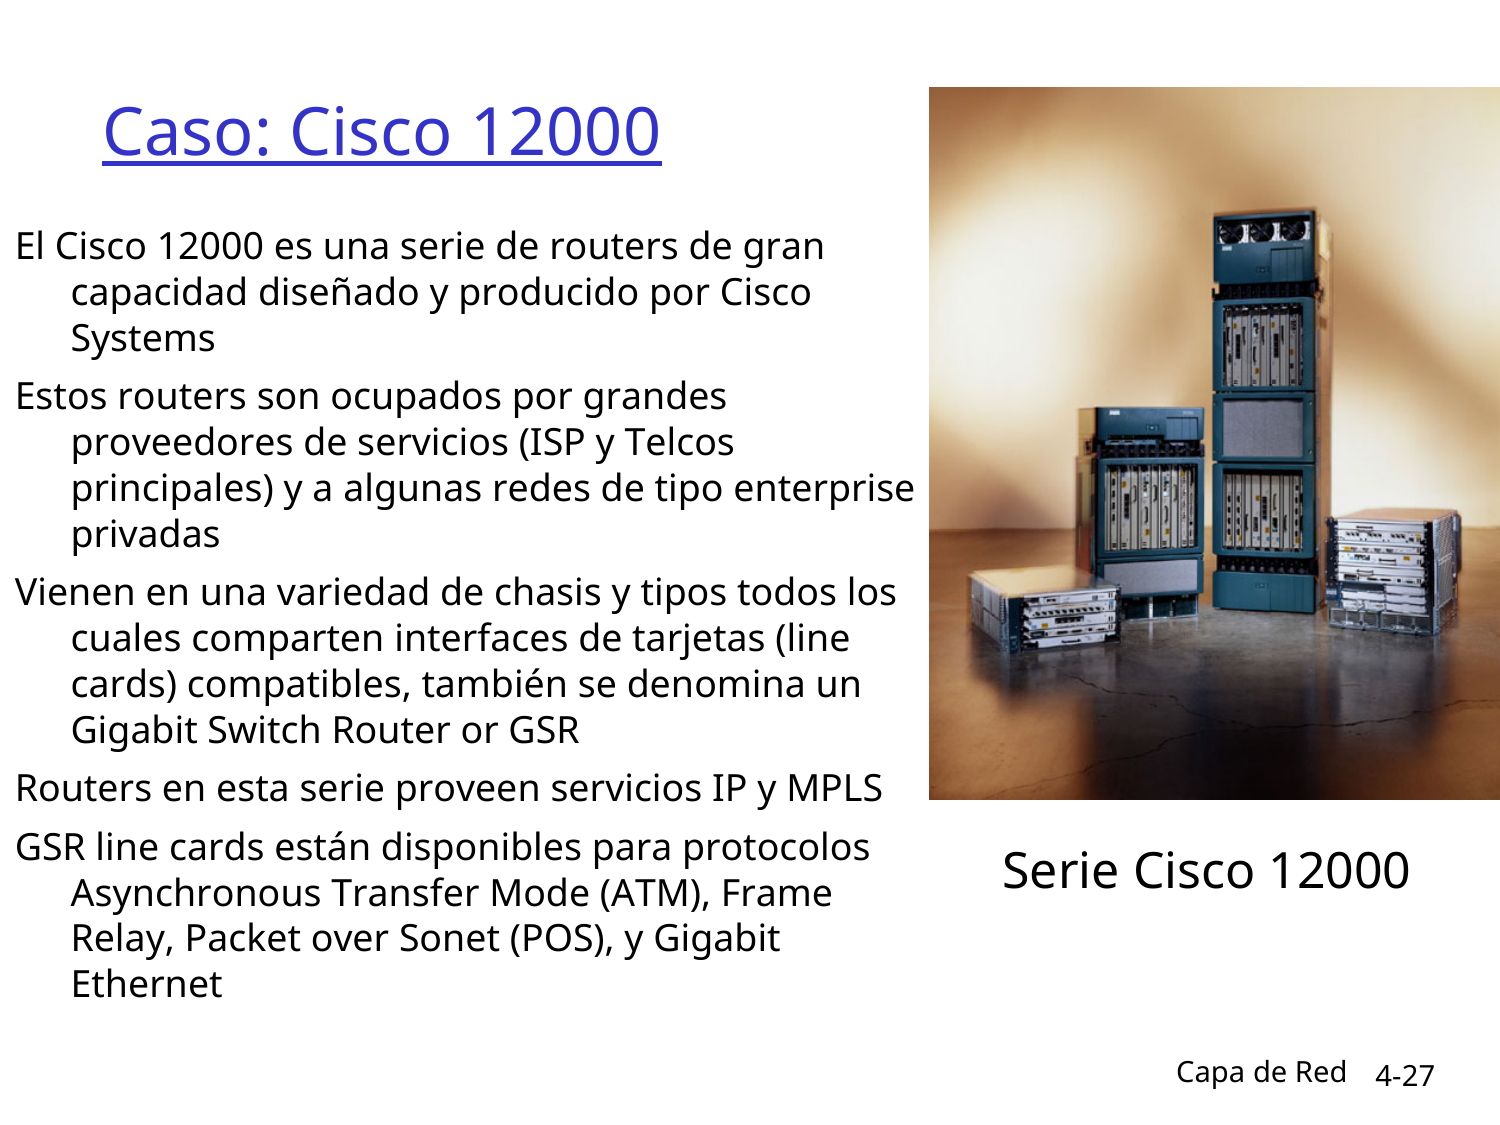

# Caso: Cisco 12000
El Cisco 12000 es una serie de routers de gran capacidad diseñado y producido por Cisco Systems
Estos routers son ocupados por grandes proveedores de servicios (ISP y Telcos principales) y a algunas redes de tipo enterprise privadas
Vienen en una variedad de chasis y tipos todos los cuales comparten interfaces de tarjetas (line cards) compatibles, también se denomina un Gigabit Switch Router or GSR
Routers en esta serie proveen servicios IP y MPLS
GSR line cards están disponibles para protocolos Asynchronous Transfer Mode (ATM), Frame Relay, Packet over Sonet (POS), y Gigabit Ethernet
Serie Cisco 12000